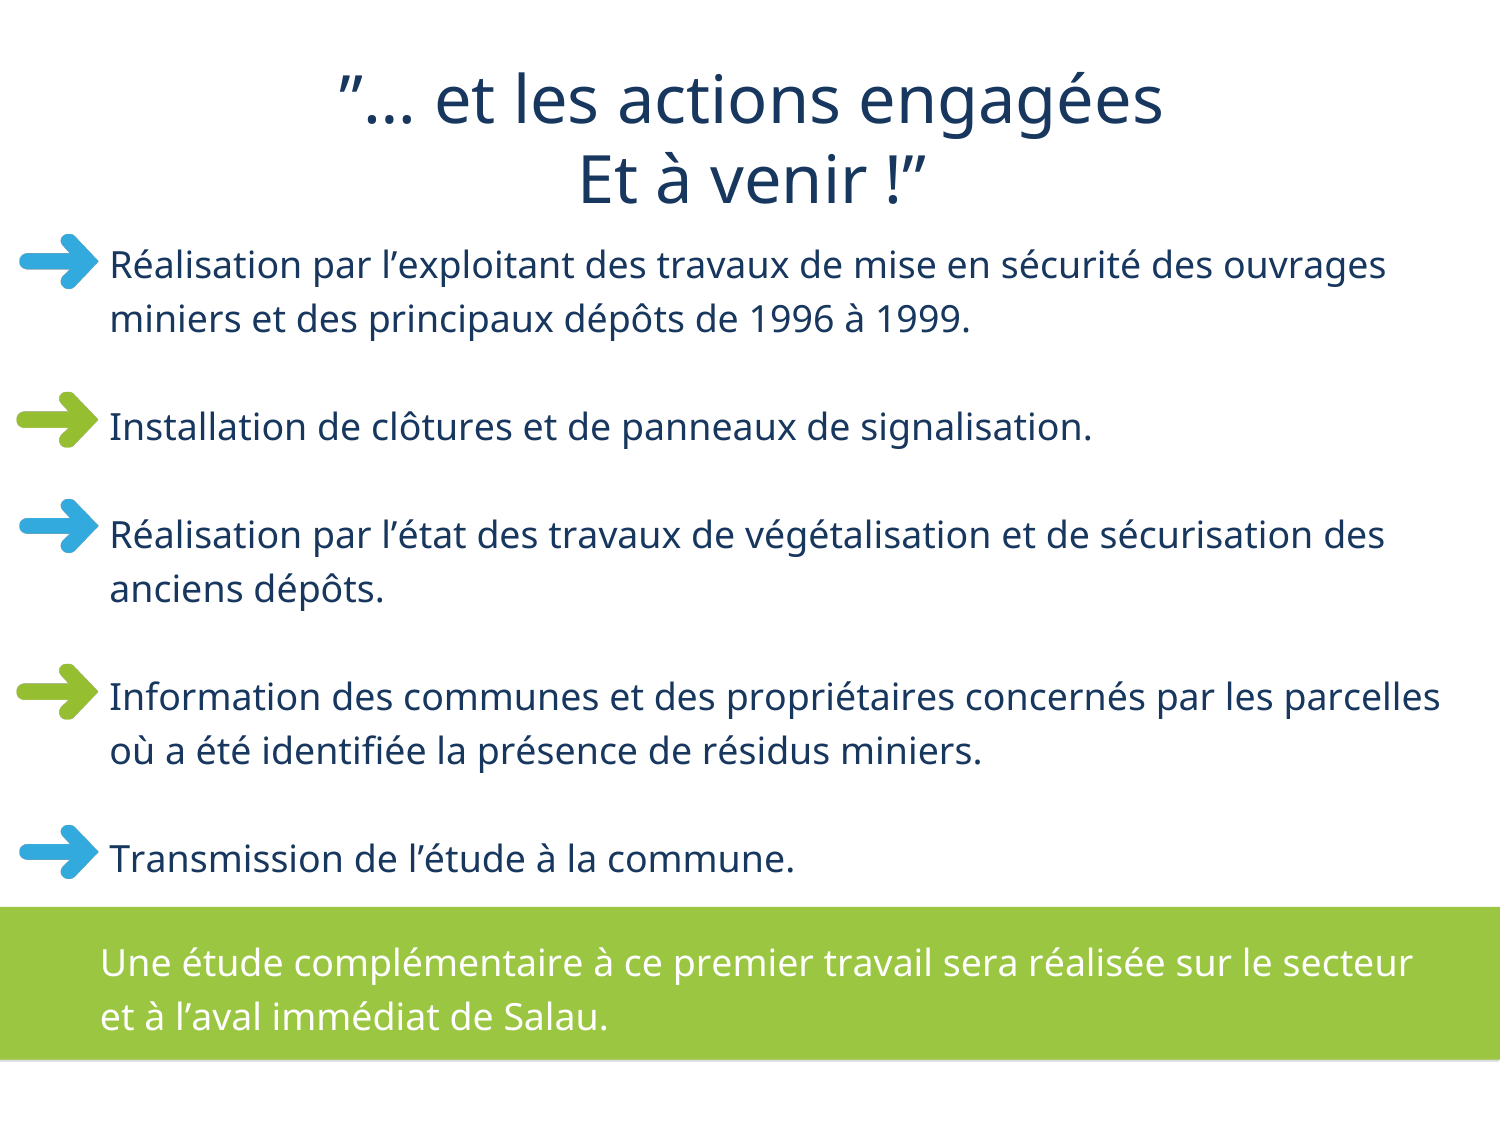

”… et les actions engagées
Et à venir !”
Réalisation par l’exploitant des travaux de mise en sécurité des ouvrages miniers et des principaux dépôts de 1996 à 1999.
Installation de clôtures et de panneaux de signalisation.
Réalisation par l’état des travaux de végétalisation et de sécurisation des anciens dépôts.
Information des communes et des propriétaires concernés par les parcelles où a été identifiée la présence de résidus miniers.
Transmission de l’étude à la commune.
Une étude complémentaire à ce premier travail sera réalisée sur le secteur et à l’aval immédiat de Salau.